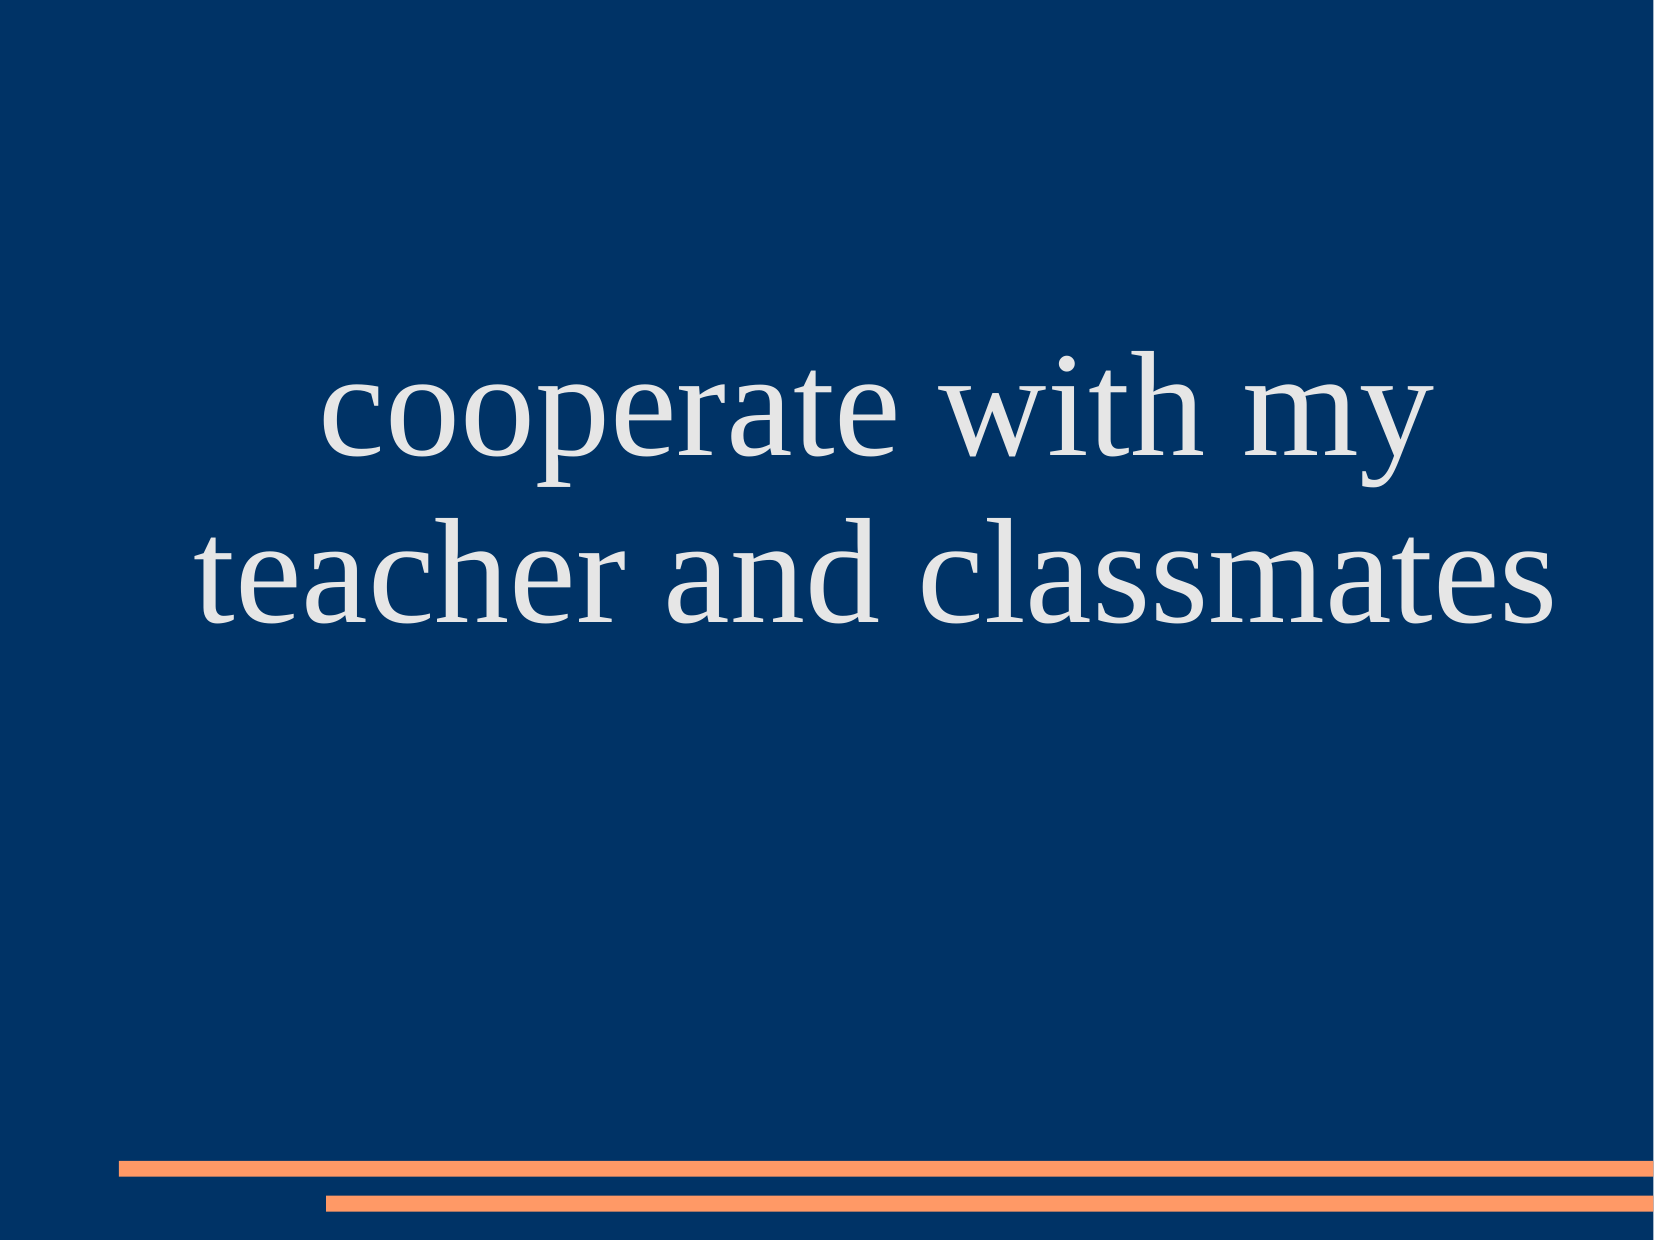

#
cooperate with my teacher and classmates